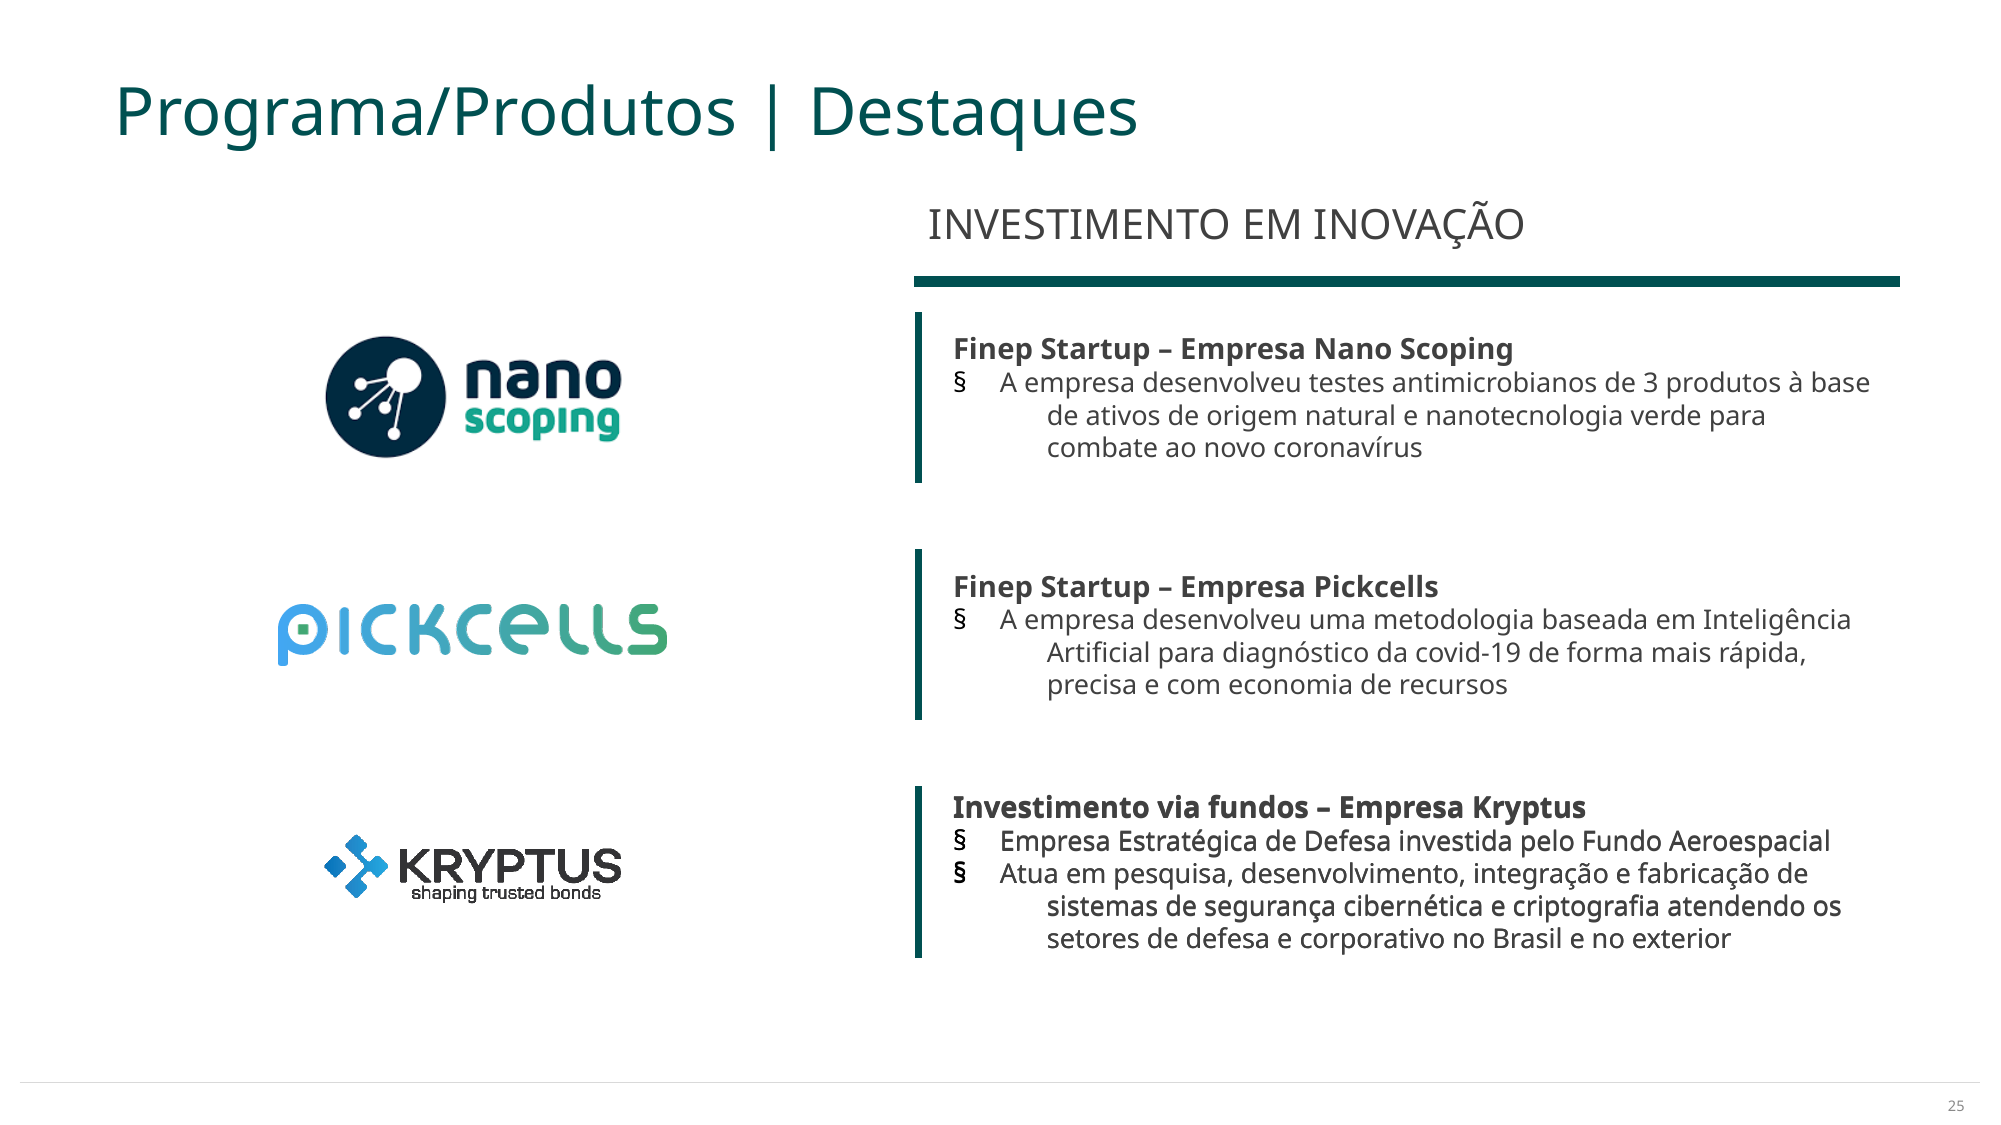

# Programa/Produtos | Destaques
INVESTIMENTO EM INOVAÇÃO
Finep Startup – Empresa Nano Scoping
A empresa desenvolveu testes antimicrobianos de 3 produtos à base de ativos de origem natural e nanotecnologia verde para combate ao novo coronavírus
Finep Startup – Empresa Pickcells
A empresa desenvolveu uma metodologia baseada em Inteligência Artificial para diagnóstico da covid-19 de forma mais rápida, precisa e com economia de recursos
Investimento via fundos – Empresa Kryptus
Empresa Estratégica de Defesa investida pelo Fundo Aeroespacial
Atua em pesquisa, desenvolvimento, integração e fabricação de sistemas de segurança cibernética e criptografia atendendo os setores de defesa e corporativo no Brasil e no exterior
Investimento via fundos – Empresa Kryptus
Empresa Estratégica de Defesa investida pelo Fundo Aeroespacial
Atua em pesquisa, desenvolvimento, integração e fabricação de sistemas de segurança cibernética e criptografia atendendo os setores de defesa e corporativo no Brasil e no exterior